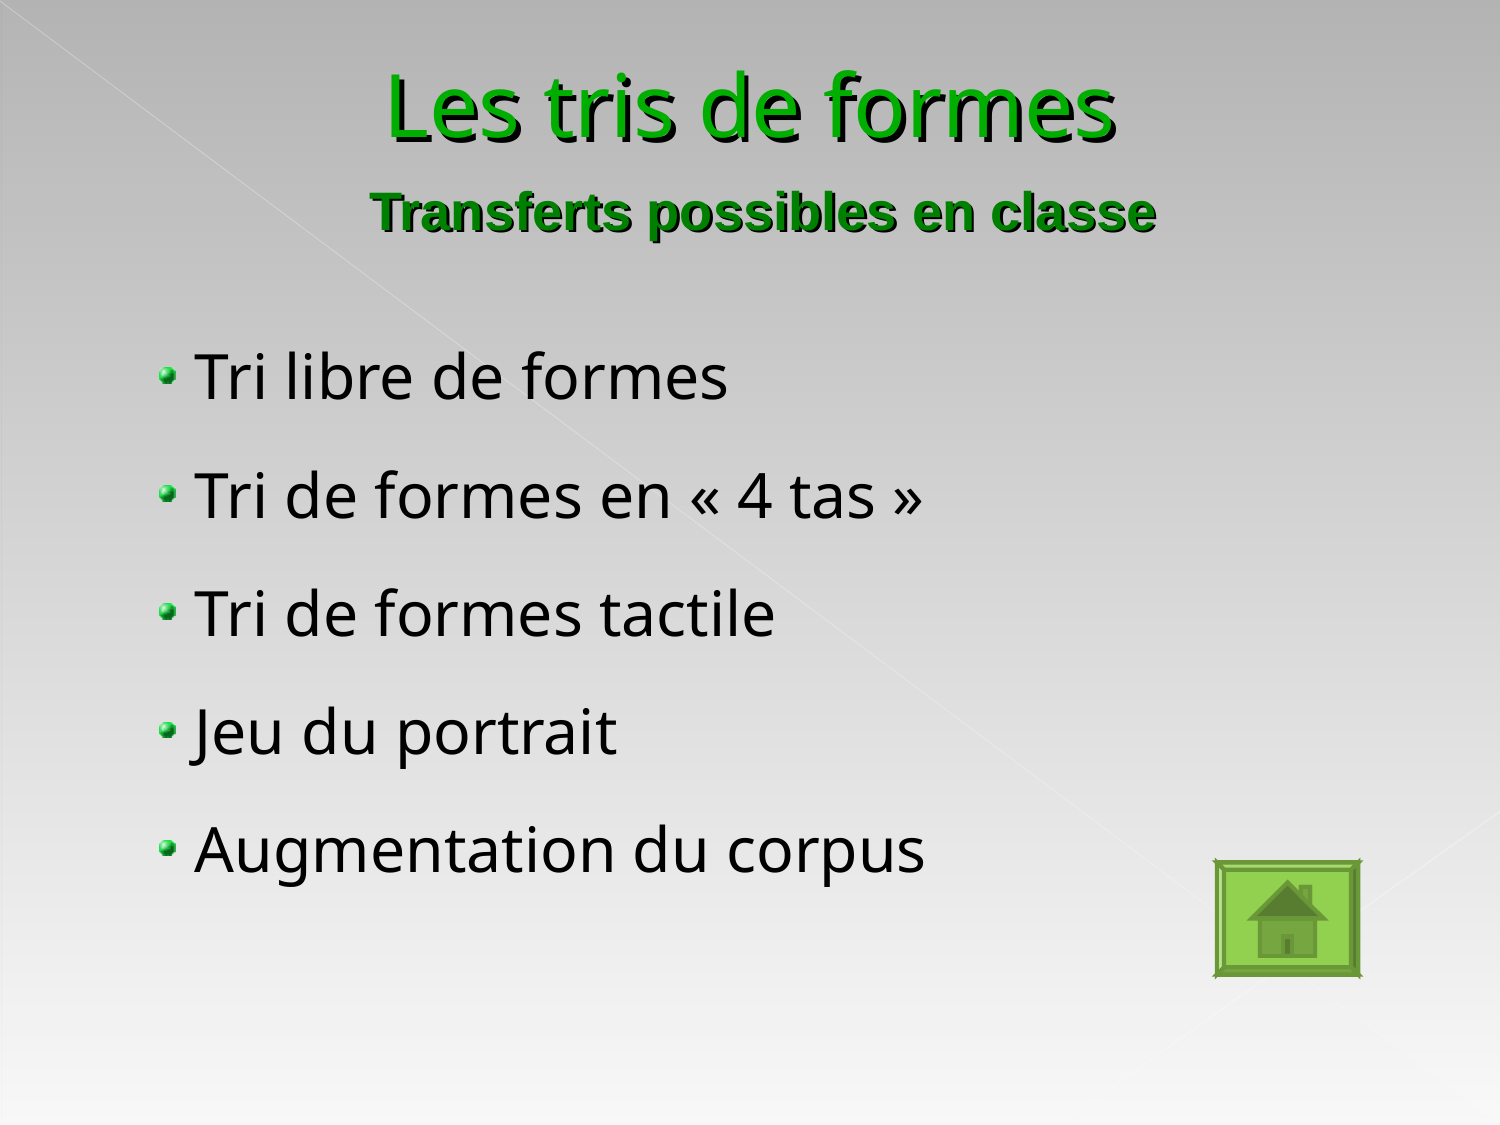

# Les tris de formes
Transferts possibles en classe
Tri libre de formes
Tri de formes en « 4 tas »
Tri de formes tactile
Jeu du portrait
Augmentation du corpus